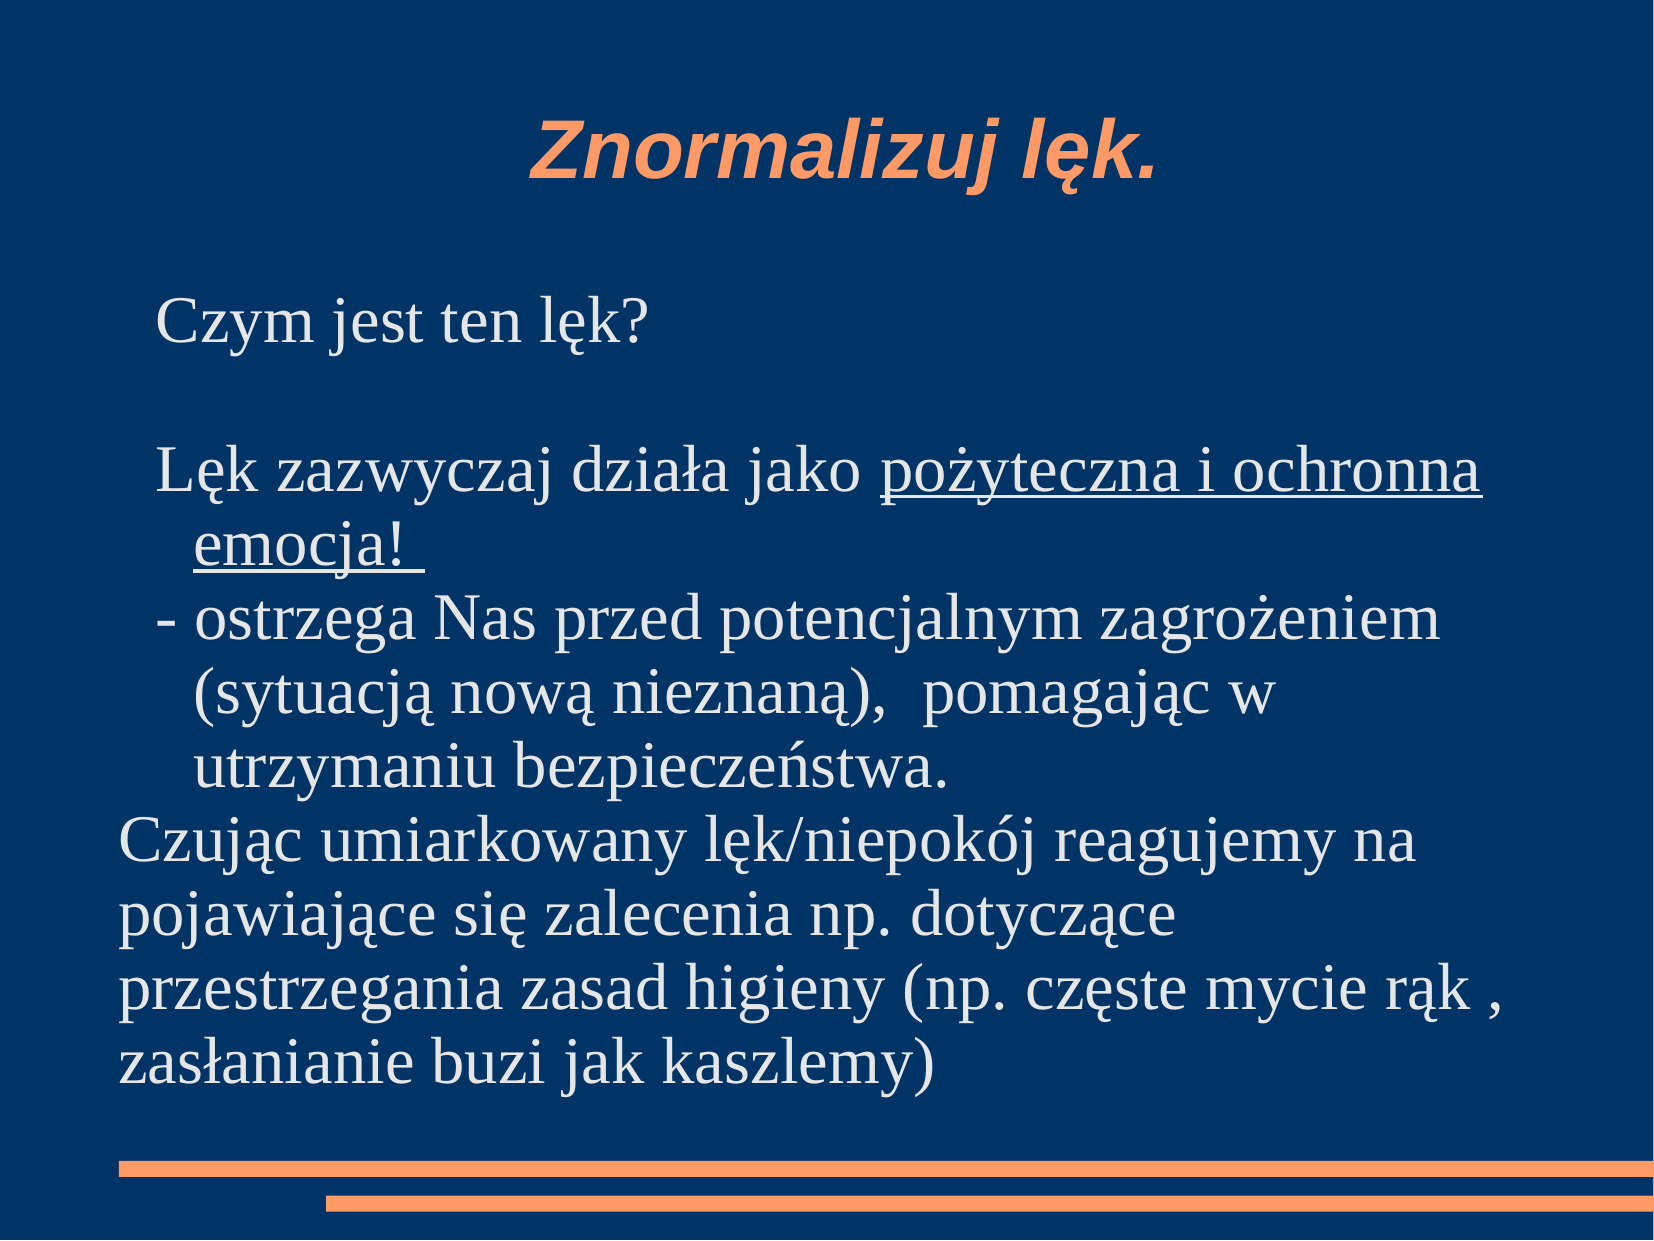

# Znormalizuj lęk.
Czym jest ten lęk?
Lęk zazwyczaj działa jako pożyteczna i ochronna emocja!
- ostrzega Nas przed potencjalnym zagrożeniem (sytuacją nową nieznaną), pomagając w utrzymaniu bezpieczeństwa.
Czując umiarkowany lęk/niepokój reagujemy na pojawiające się zalecenia np. dotyczące przestrzegania zasad higieny (np. częste mycie rąk , zasłanianie buzi jak kaszlemy)